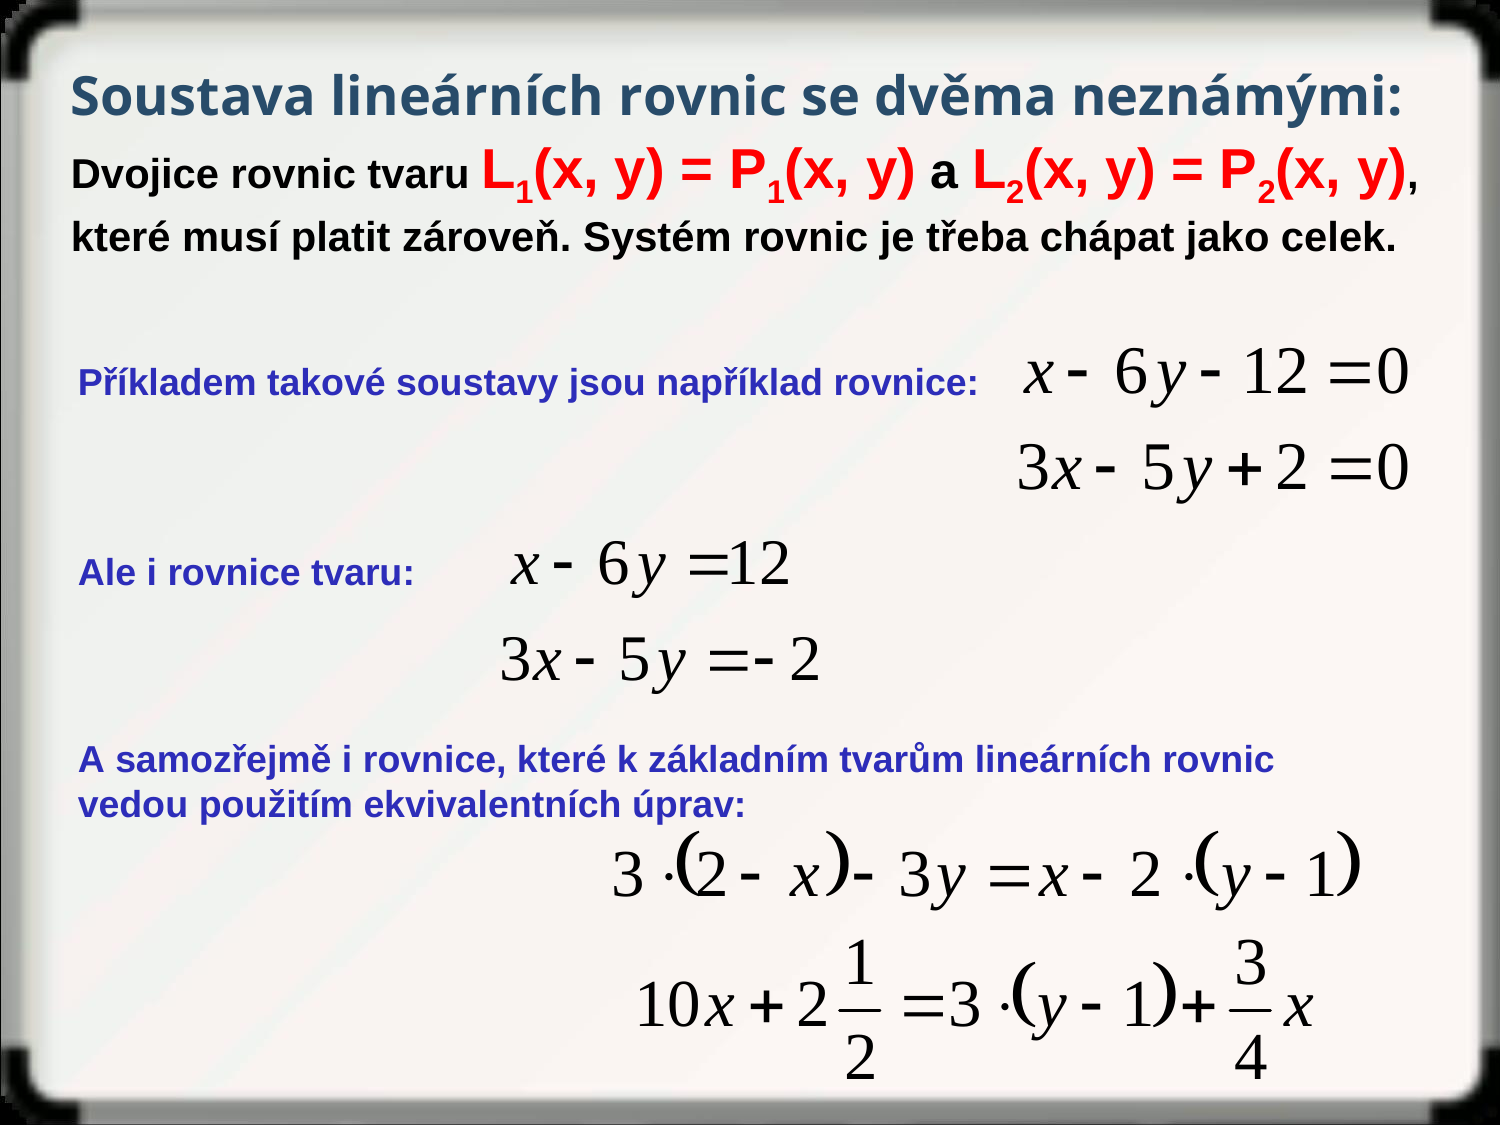

Soustava lineárních rovnic se dvěma neznámými:
Dvojice rovnic tvaru L1(x, y) = P1(x, y) a L2(x, y) = P2(x, y), které musí platit zároveň. Systém rovnic je třeba chápat jako celek.
Příkladem takové soustavy jsou například rovnice:
Ale i rovnice tvaru:
A samozřejmě i rovnice, které k základním tvarům lineárních rovnic vedou použitím ekvivalentních úprav: